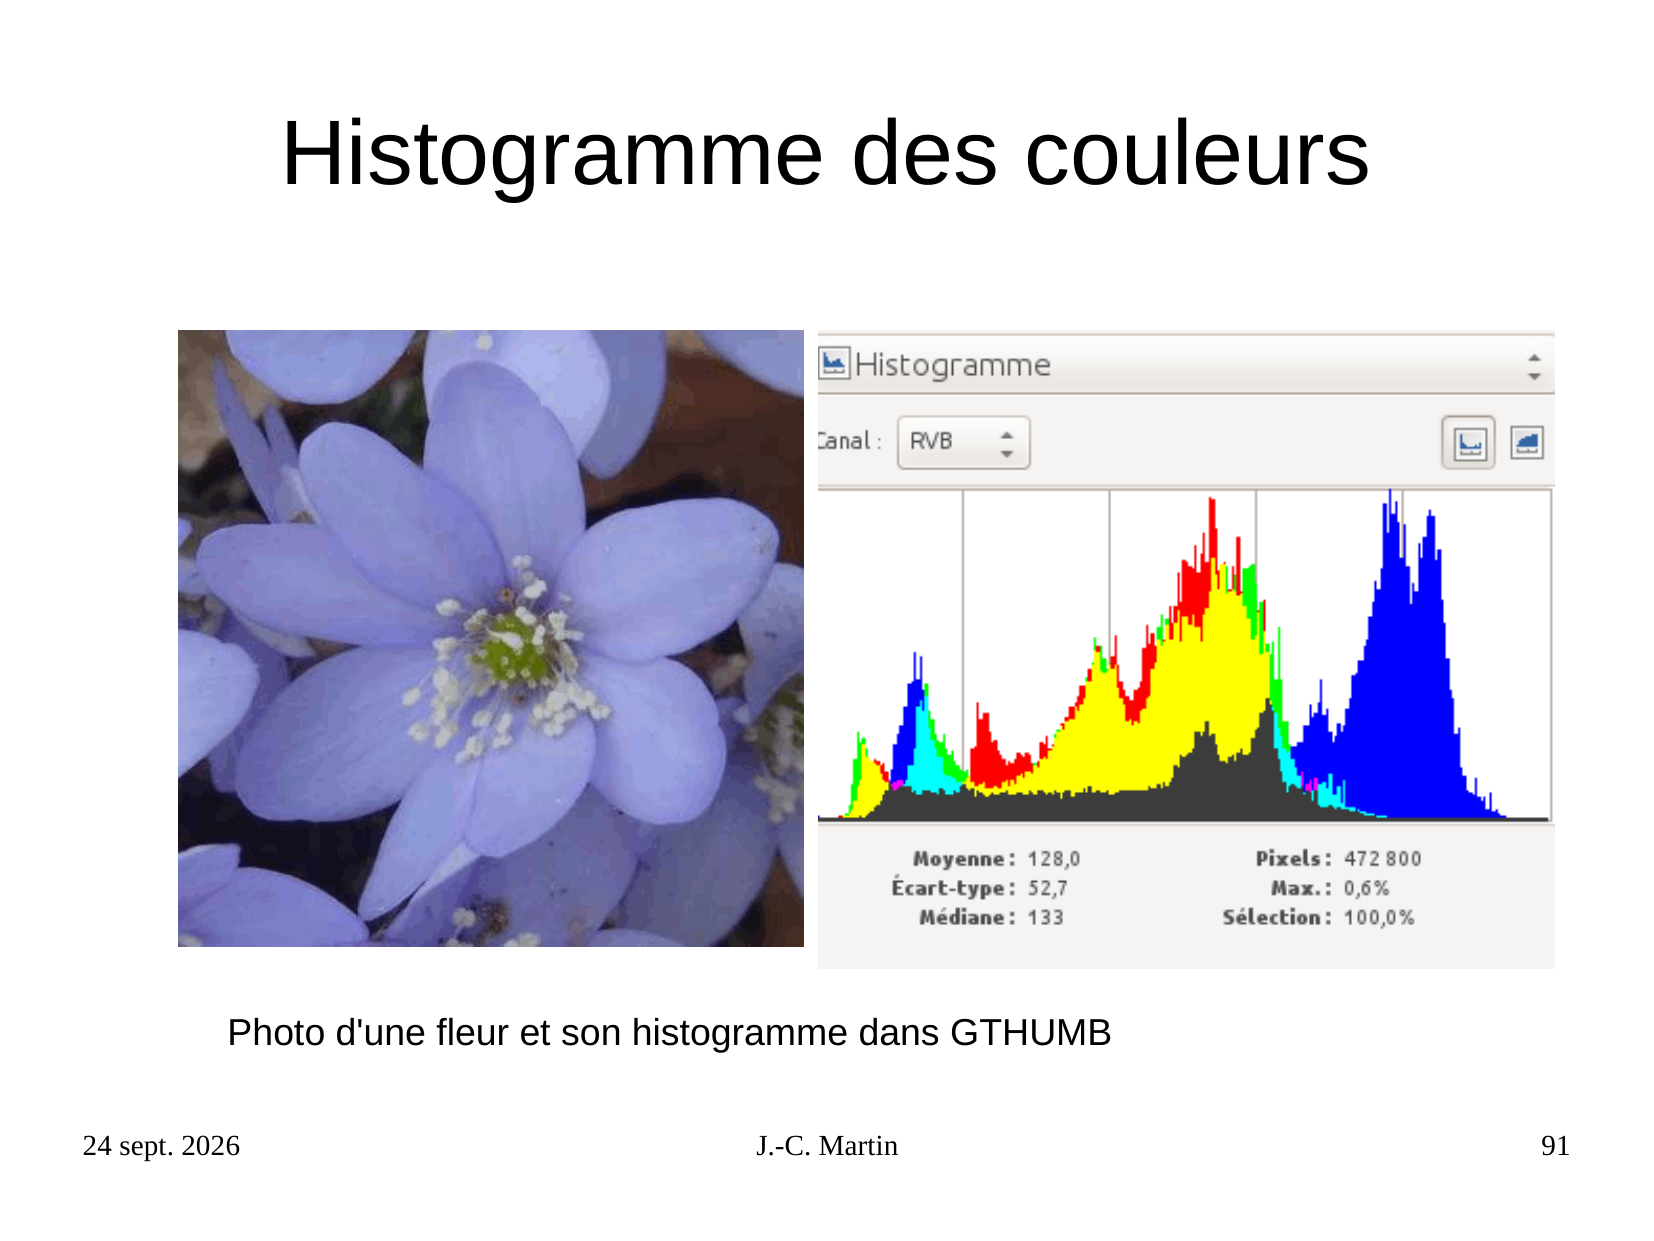

# Histogramme des couleurs
Photo d'une fleur et son histogramme dans GTHUMB
J.-C. Martin
91